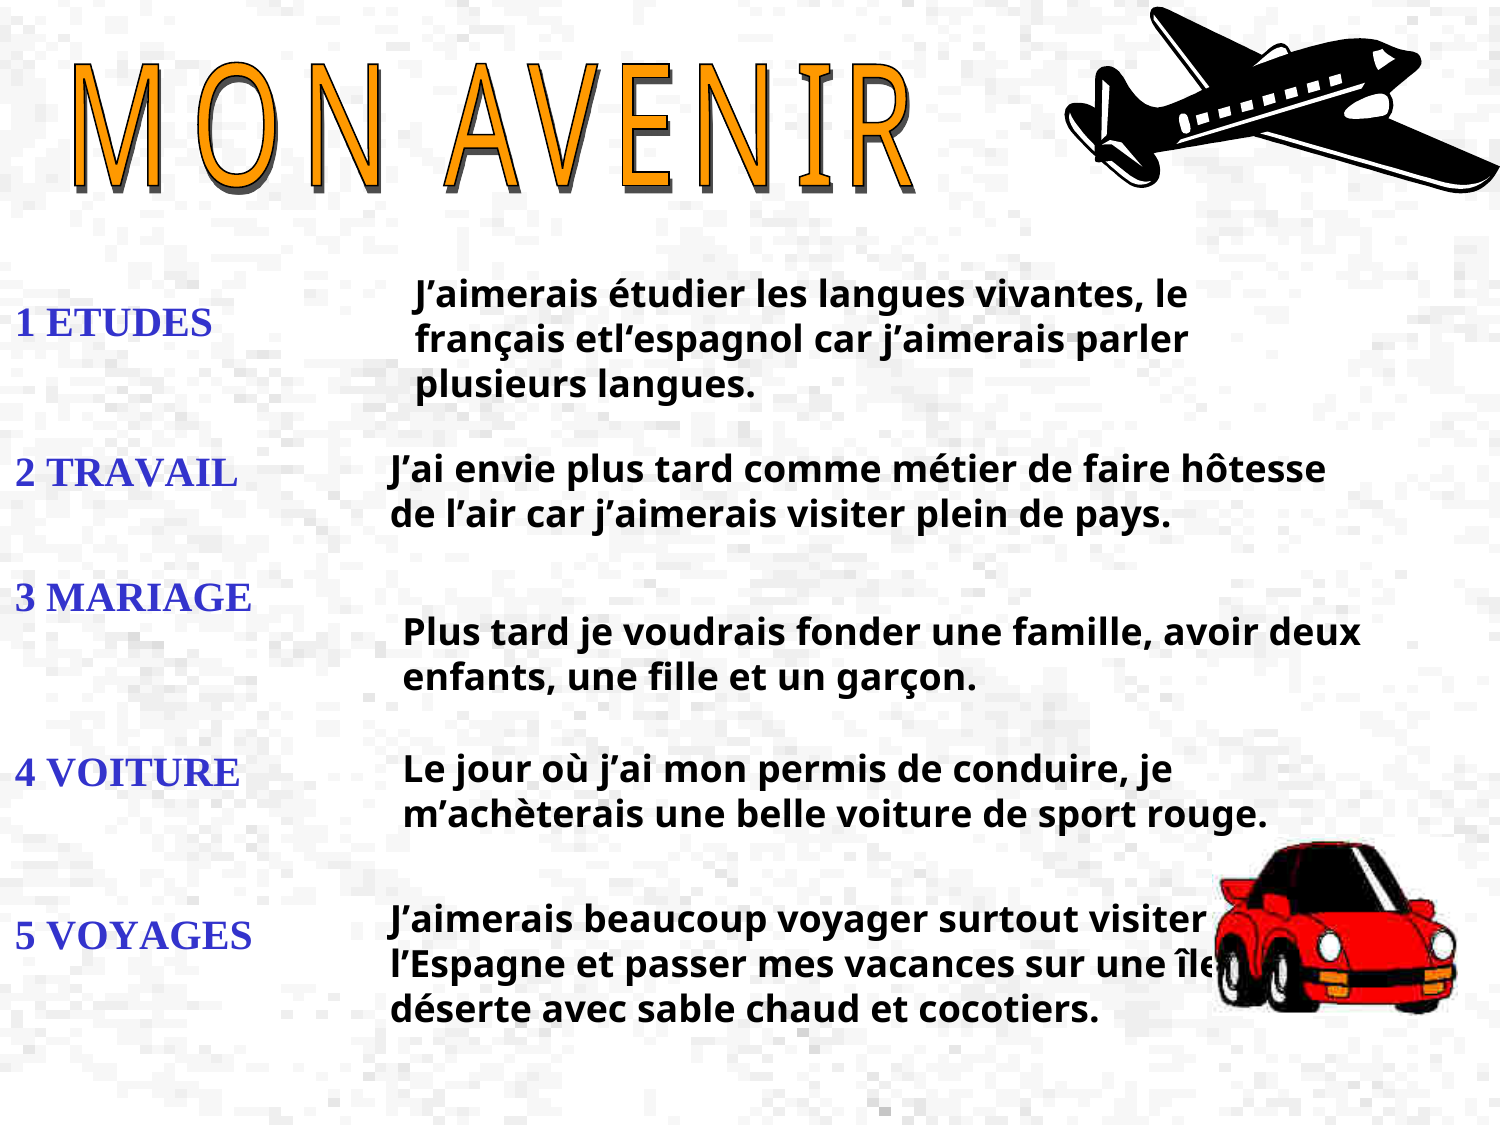

MON AVENIR
J’aimerais étudier les langues vivantes, le français etl‘espagnol car j’aimerais parler plusieurs langues.
1 ETUDES
2 TRAVAIL
J’ai envie plus tard comme métier de faire hôtesse de l’air car j’aimerais visiter plein de pays.
3 MARIAGE
Plus tard je voudrais fonder une famille, avoir deux enfants, une fille et un garçon.
4 VOITURE
Le jour où j’ai mon permis de conduire, je m’achèterais une belle voiture de sport rouge.
J’aimerais beaucoup voyager surtout visiter l’Espagne et passer mes vacances sur une île déserte avec sable chaud et cocotiers.
5 VOYAGES